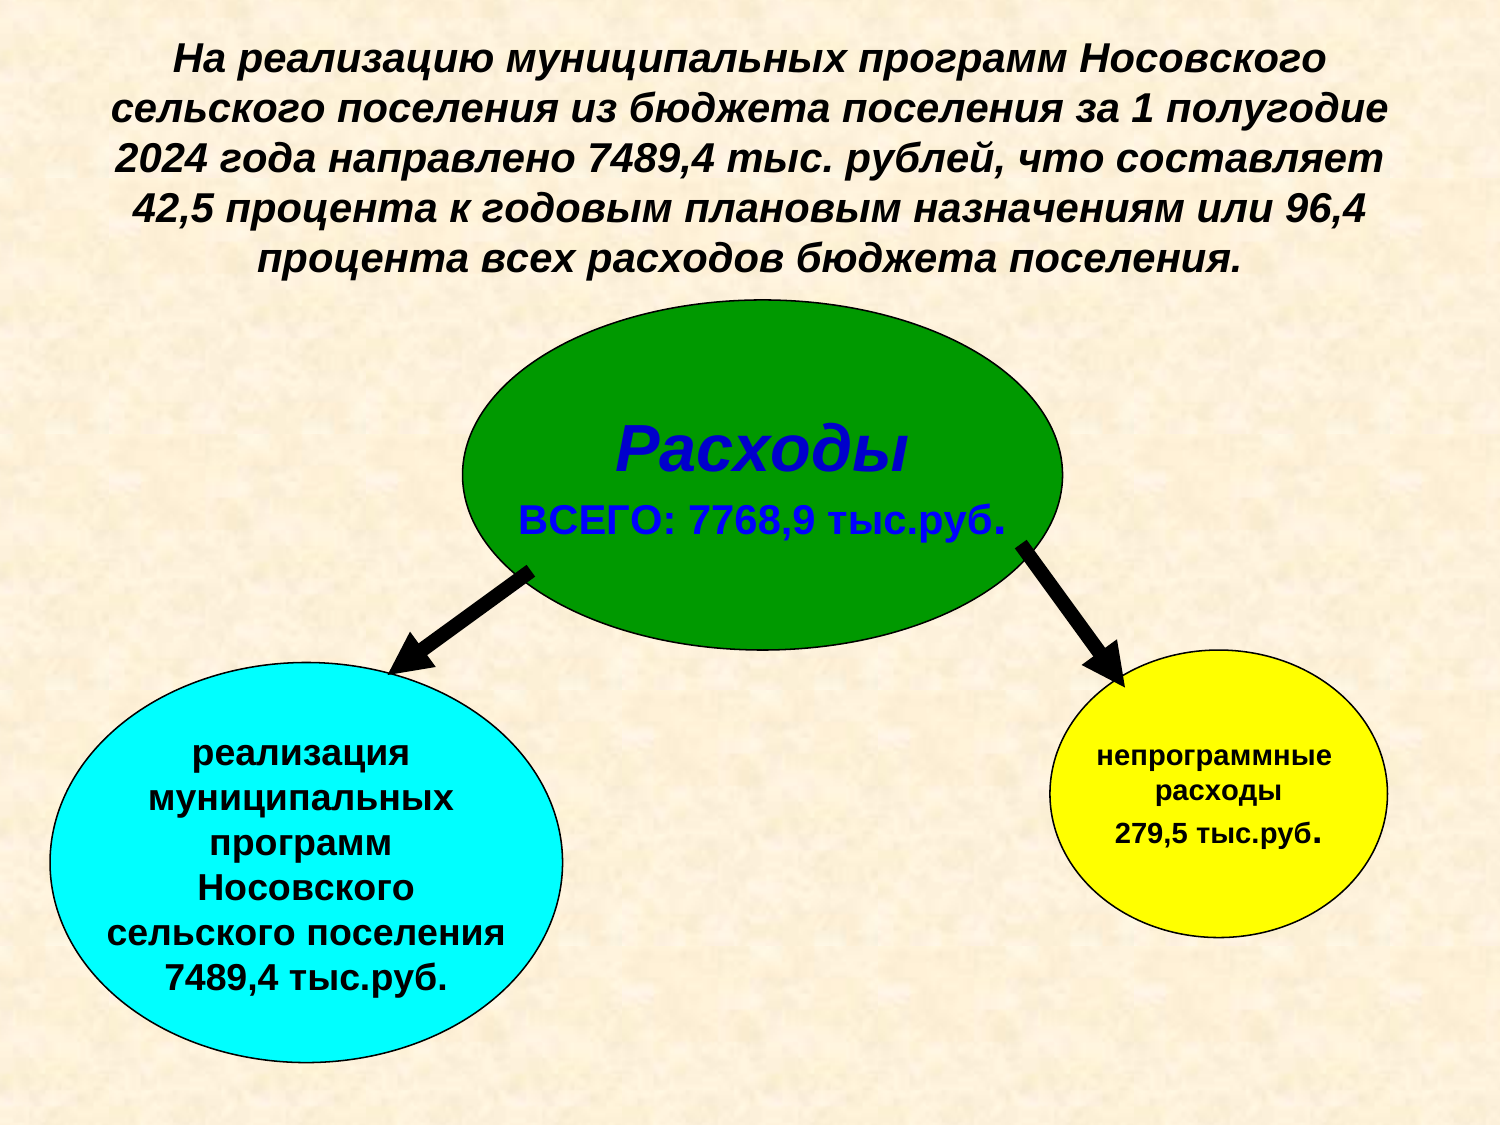

# На реализацию муниципальных программ Носовского сельского поселения из бюджета поселения за 1 полугодие 2024 года направлено 7489,4 тыс. рублей, что составляет 42,5 процента к годовым плановым назначениям или 96,4 процента всех расходов бюджета поселения.
Расходы
ВСЕГО: 7768,9 тыс.руб.
непрограммные
расходы
279,5 тыс.руб.
реализация
муниципальных
программ
Носовского
 сельского поселения
7489,4 тыс.руб.